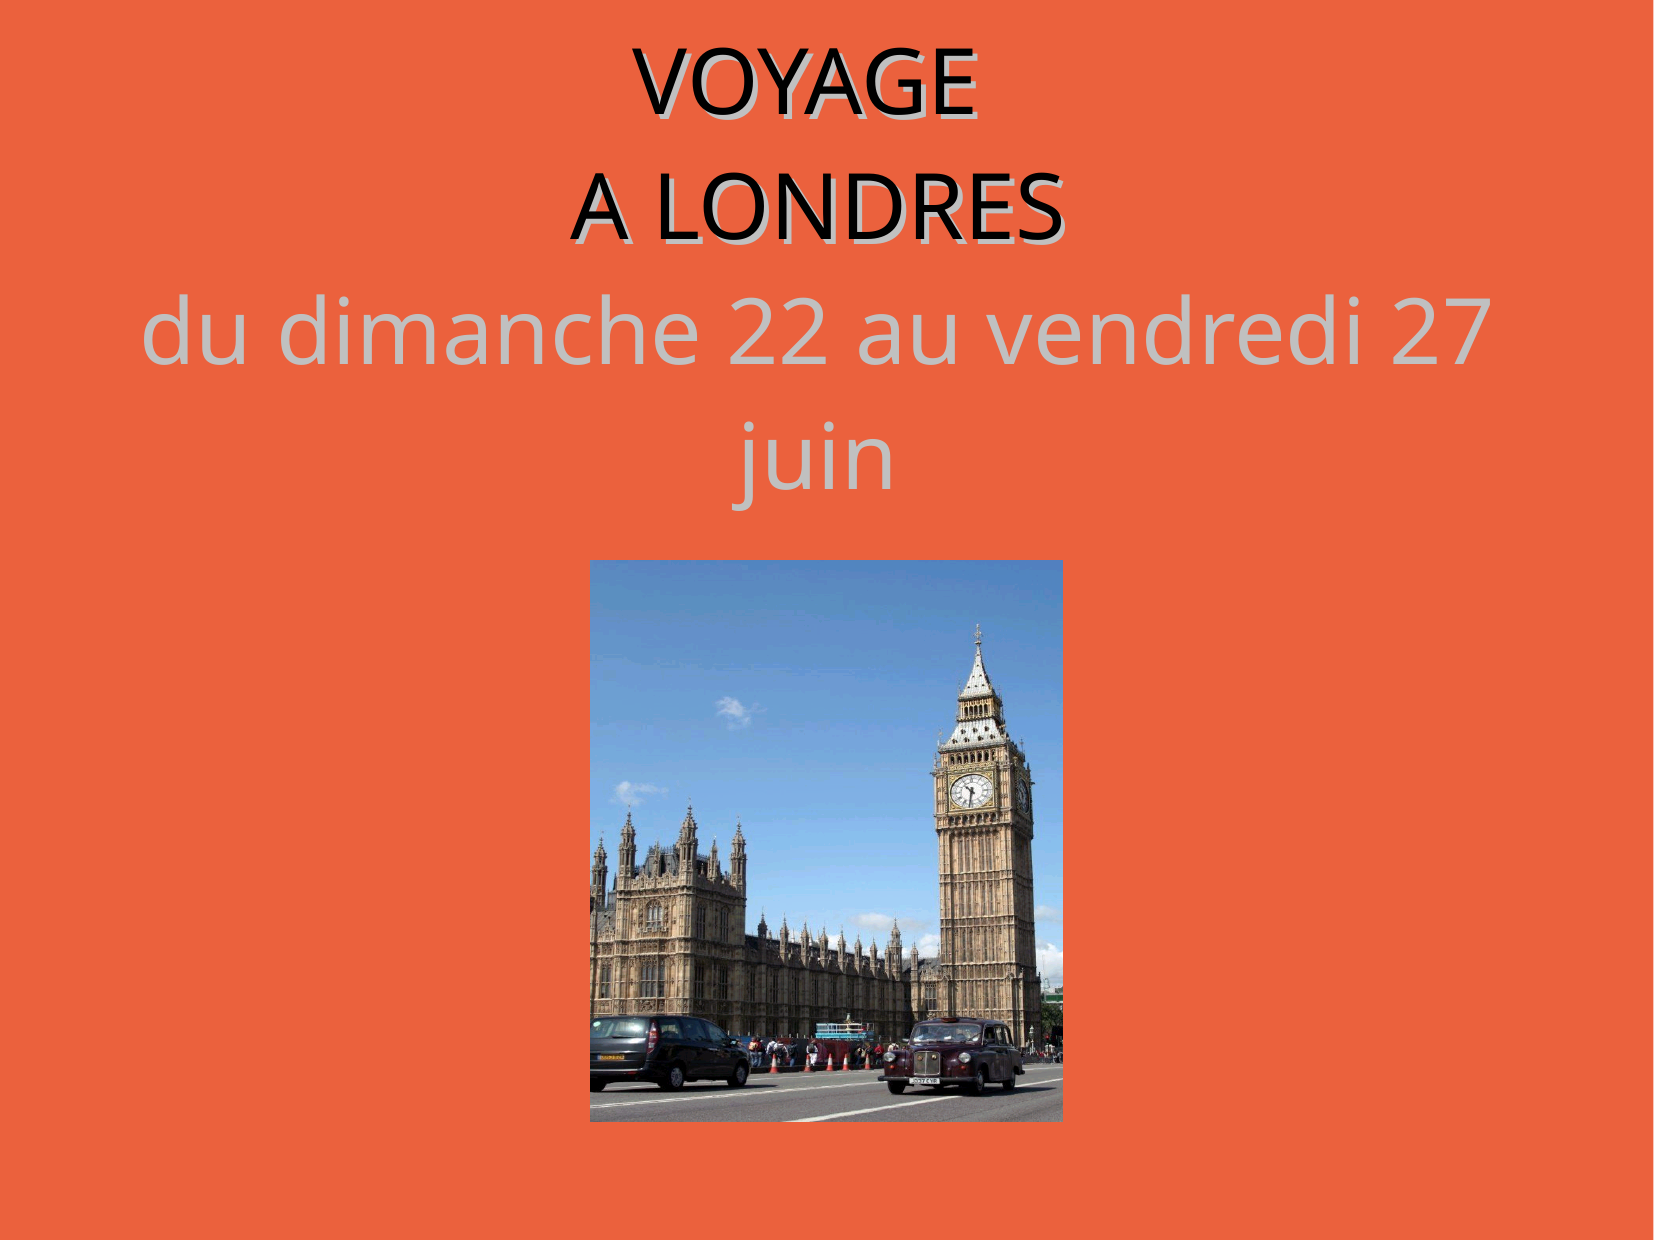

# VOYAGE A LONDRES du dimanche 22 au vendredi 27 juin